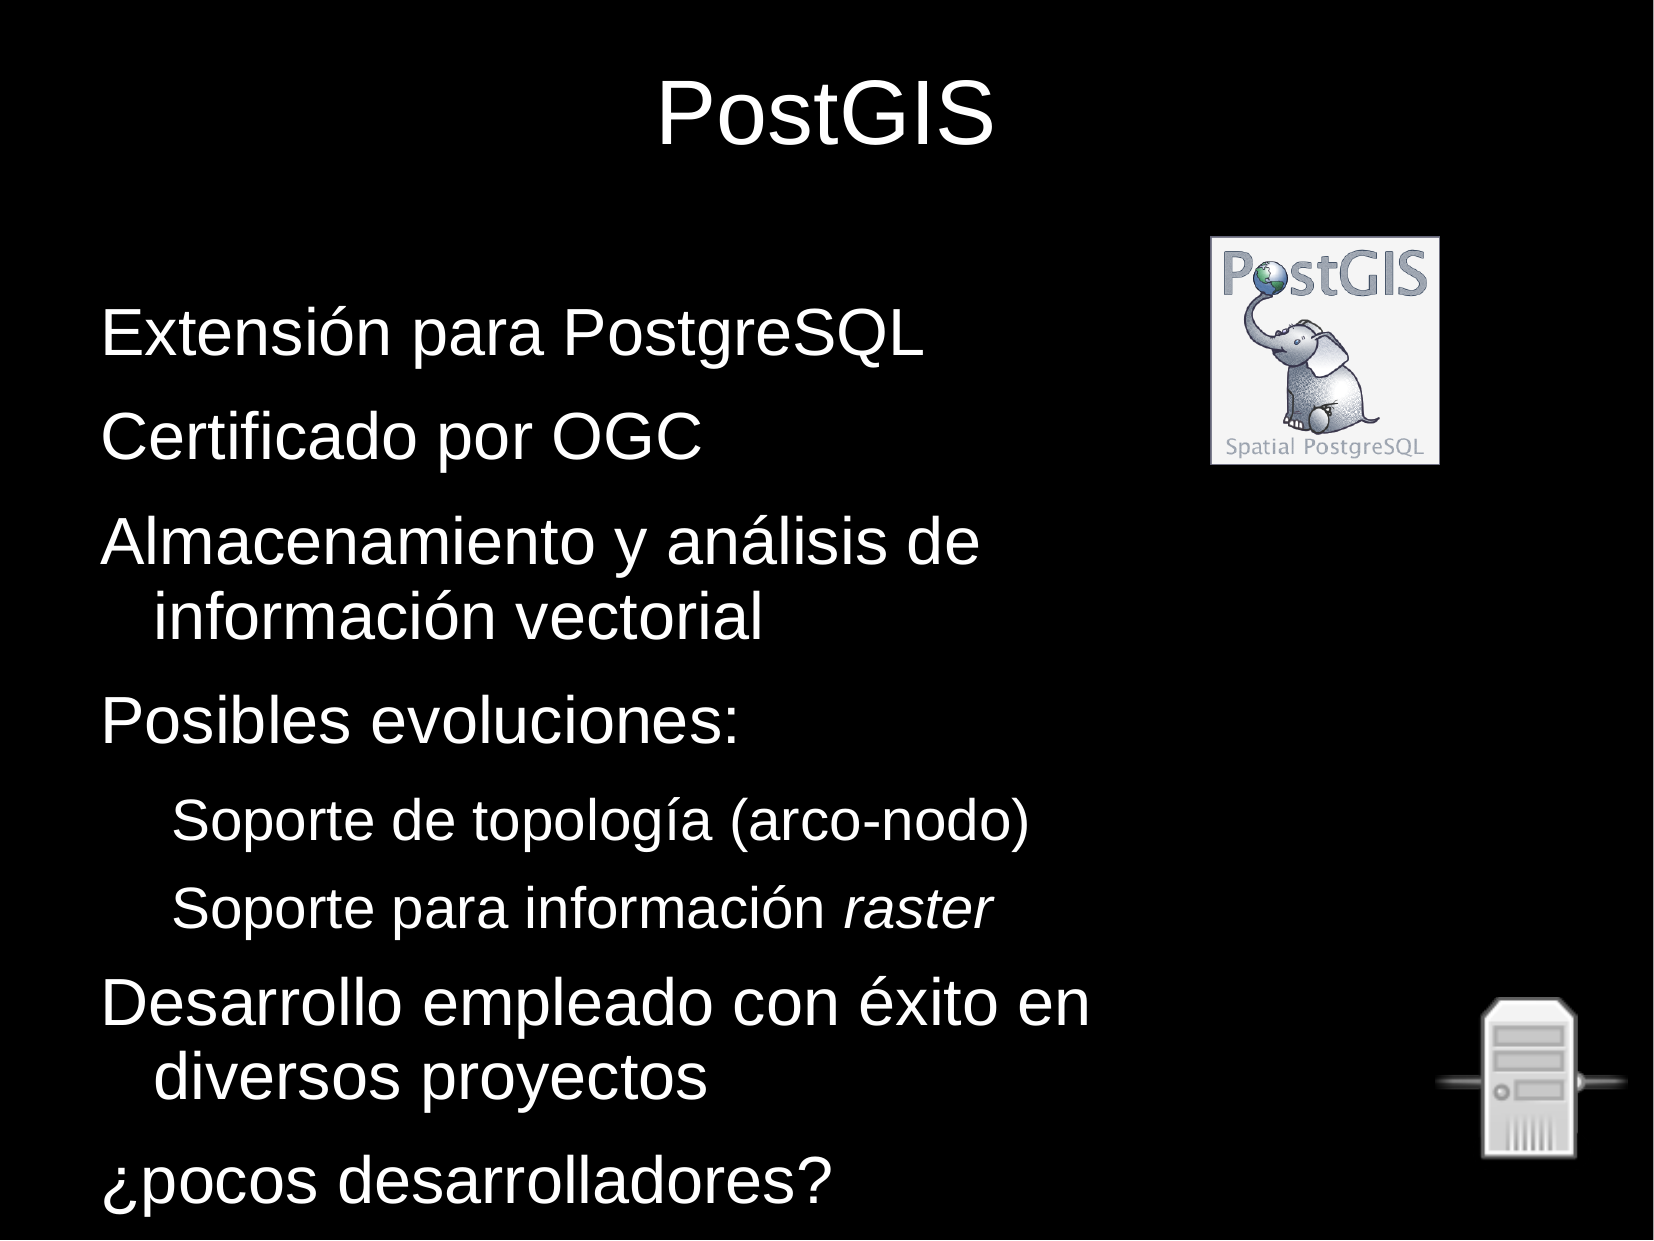

# PostGIS
Extensión para PostgreSQL
Certificado por OGC
Almacenamiento y análisis de
información vectorial
Posibles evoluciones:
Soporte de topología (arco-nodo)
Soporte para información raster
Desarrollo empleado con éxito en
diversos proyectos
¿pocos desarrolladores?